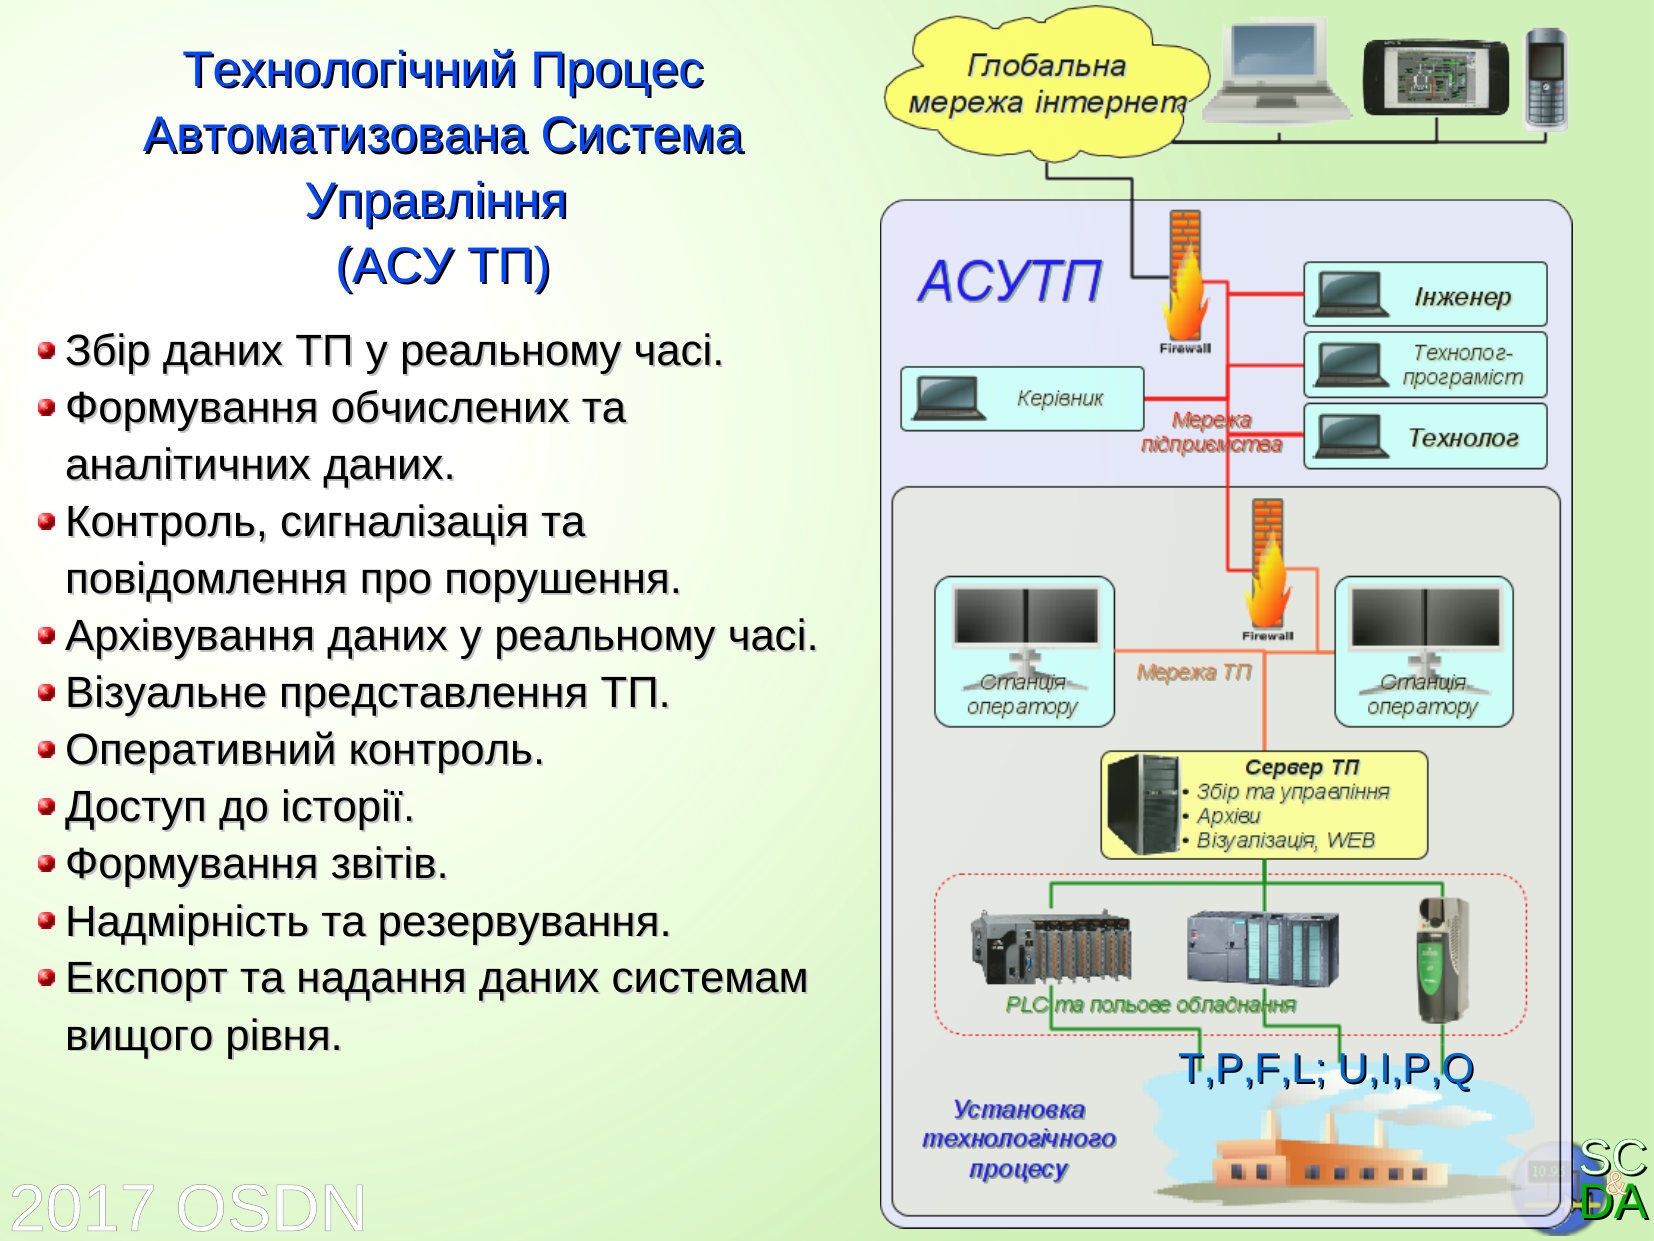

# Технологічний Процес Автоматизована Система Управління (АСУ ТП)
Збір даних ТП у реальному часі.
Формування обчислених та аналітичних даних.
Контроль, сигналізація та повідомлення про порушення.
Архівування даних у реальному часі.
Візуальне представлення ТП.
Оперативний контроль.
Доступ до історії.
Формування звітів.
Надмірність та резервування.
Експорт та надання даних системам вищого рівня.
T,P,F,L; U,I,P,Q